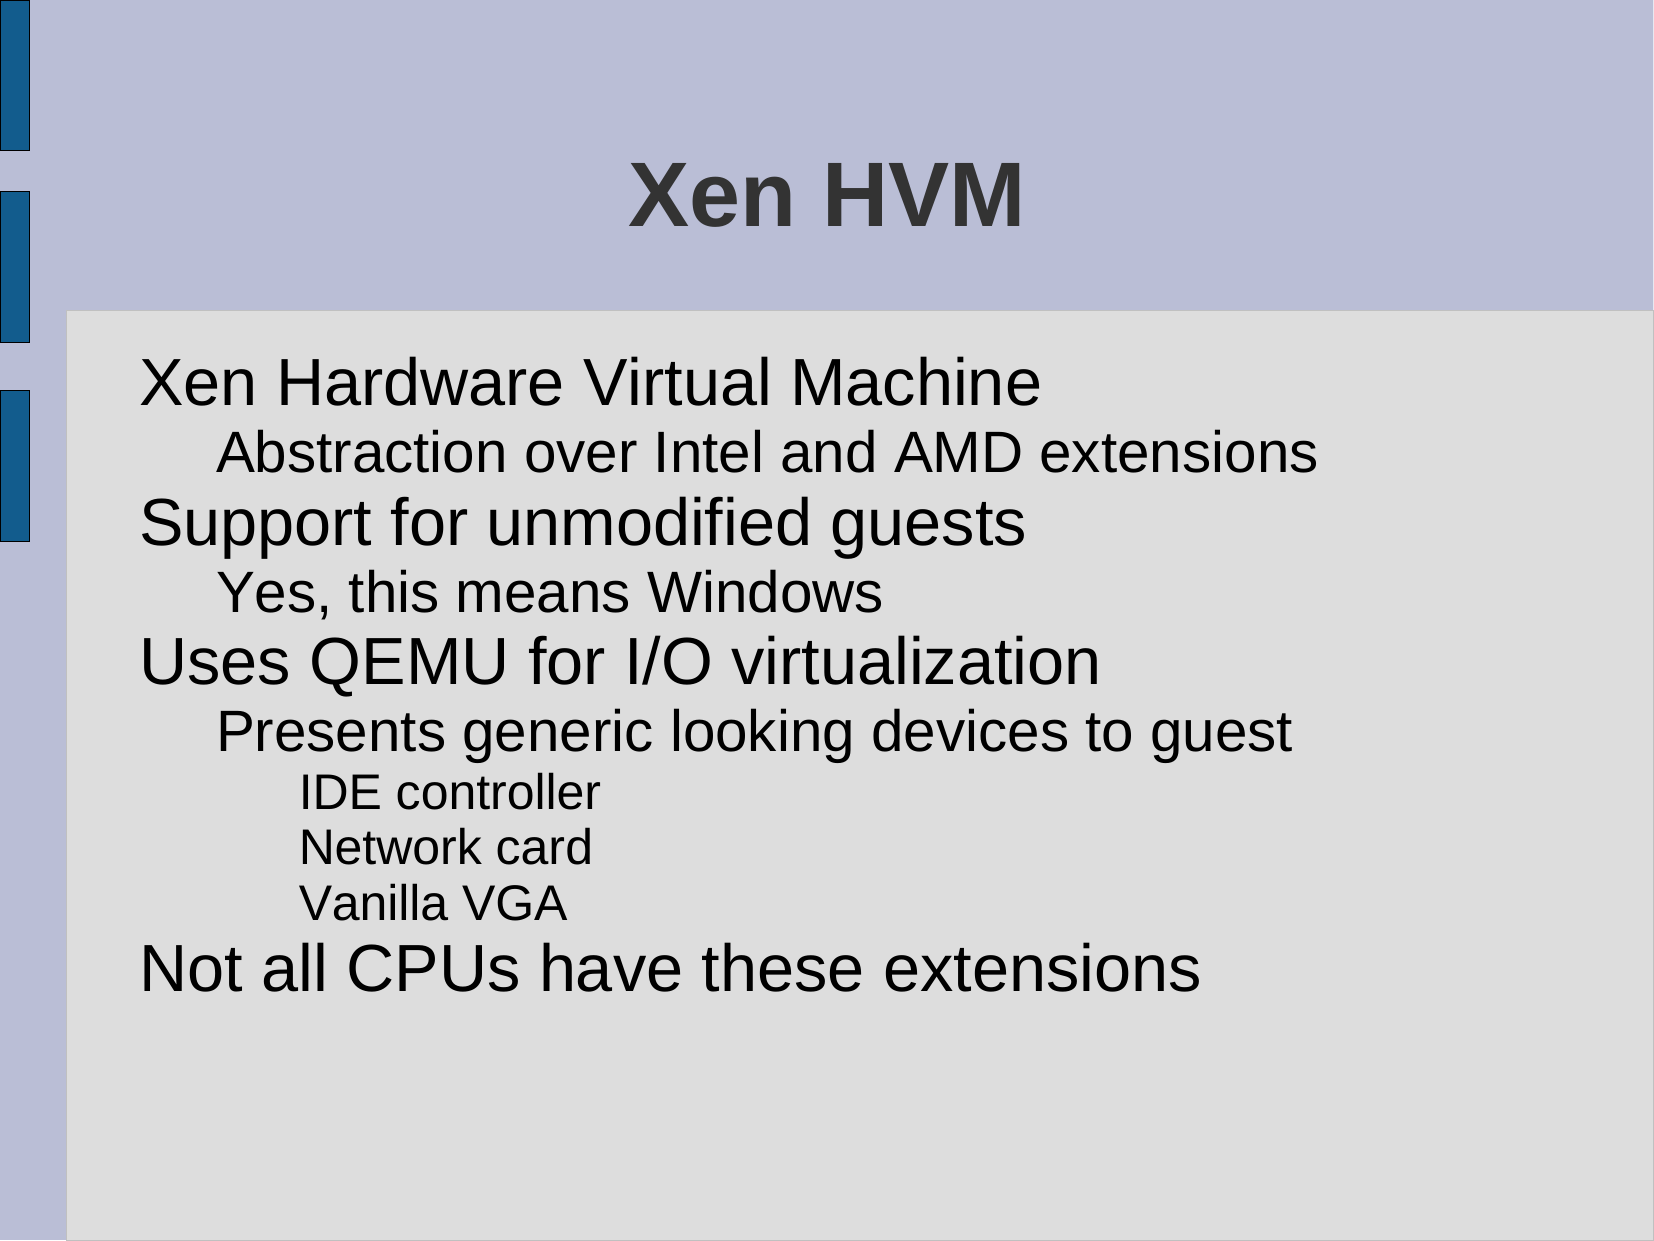

# Xen HVM
Xen Hardware Virtual Machine
Abstraction over Intel and AMD extensions
Support for unmodified guests
Yes, this means Windows
Uses QEMU for I/O virtualization
Presents generic looking devices to guest
IDE controller
Network card
Vanilla VGA
Not all CPUs have these extensions